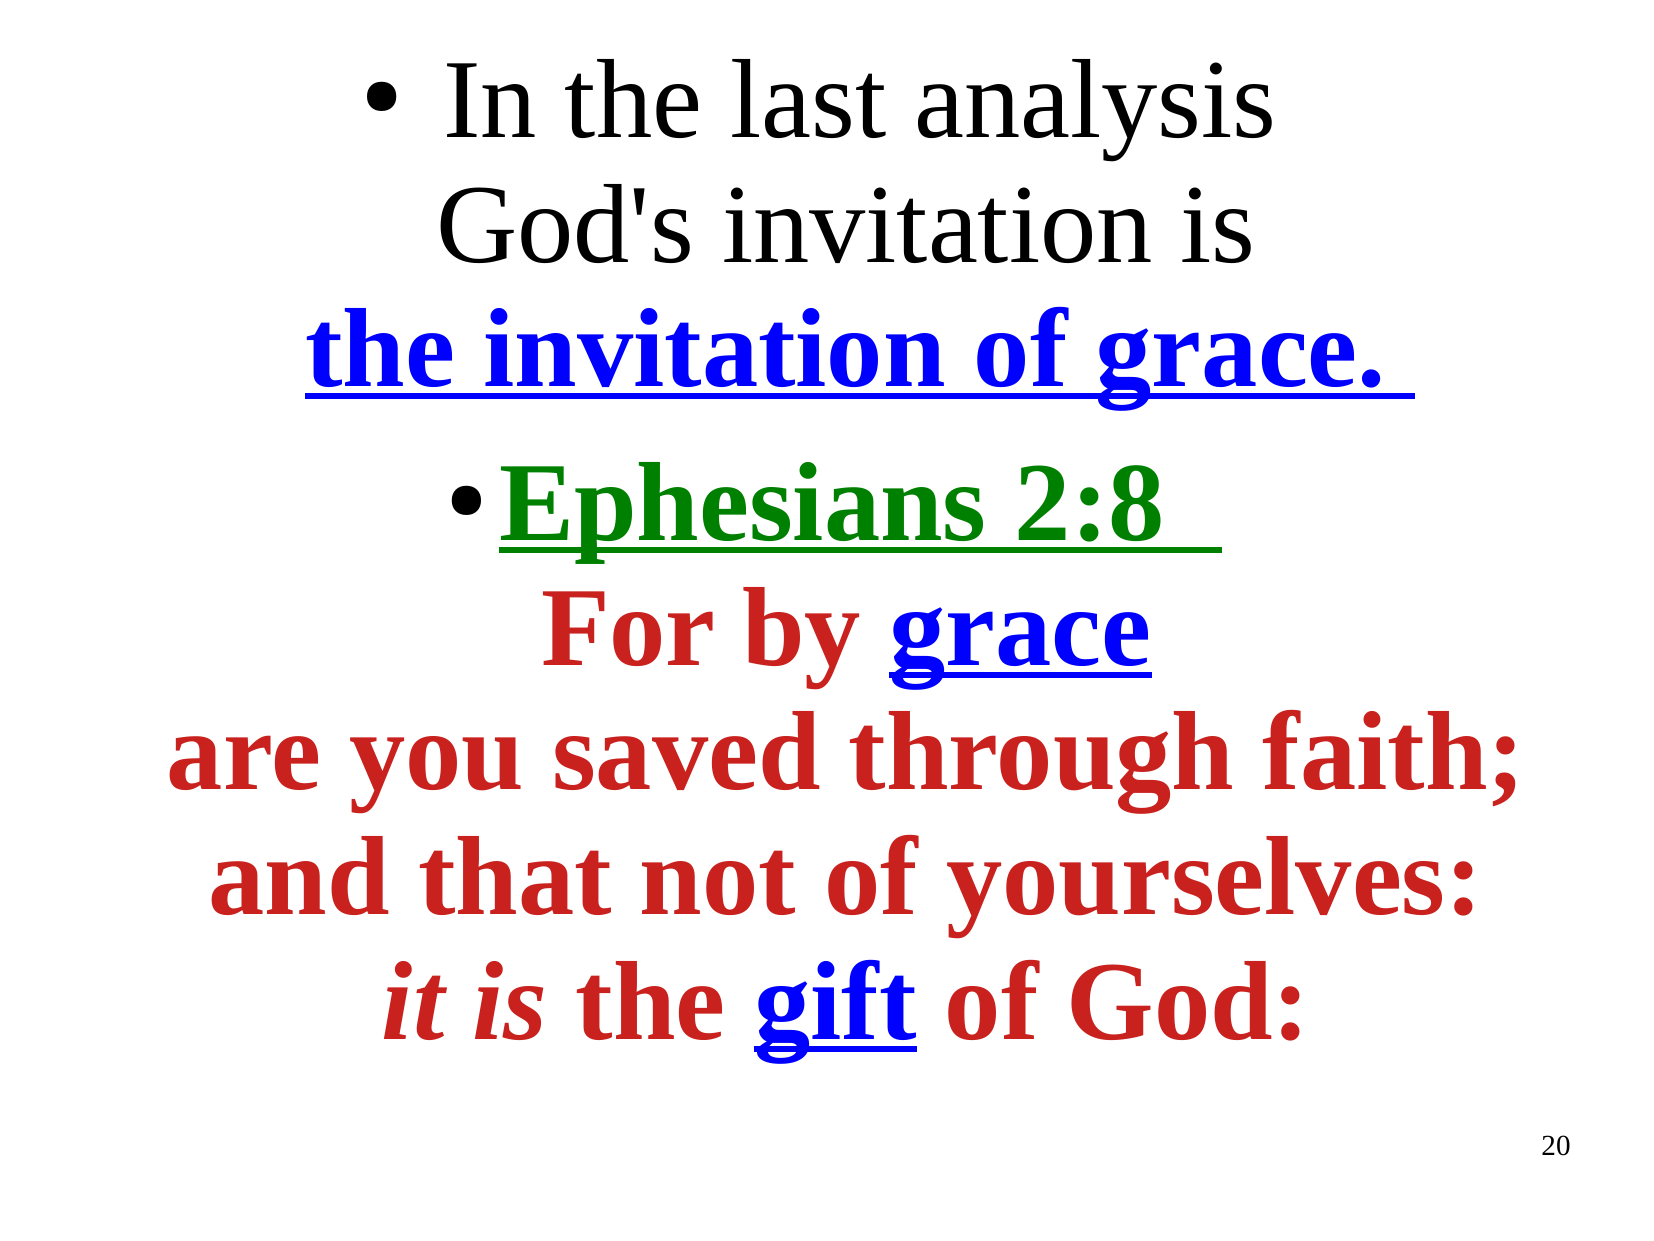

# In the last analysis God's invitation is the invitation of grace.
Ephesians 2:8 
For by grace
are you saved through faith;
and that not of yourselves:
it is the gift of God:
20